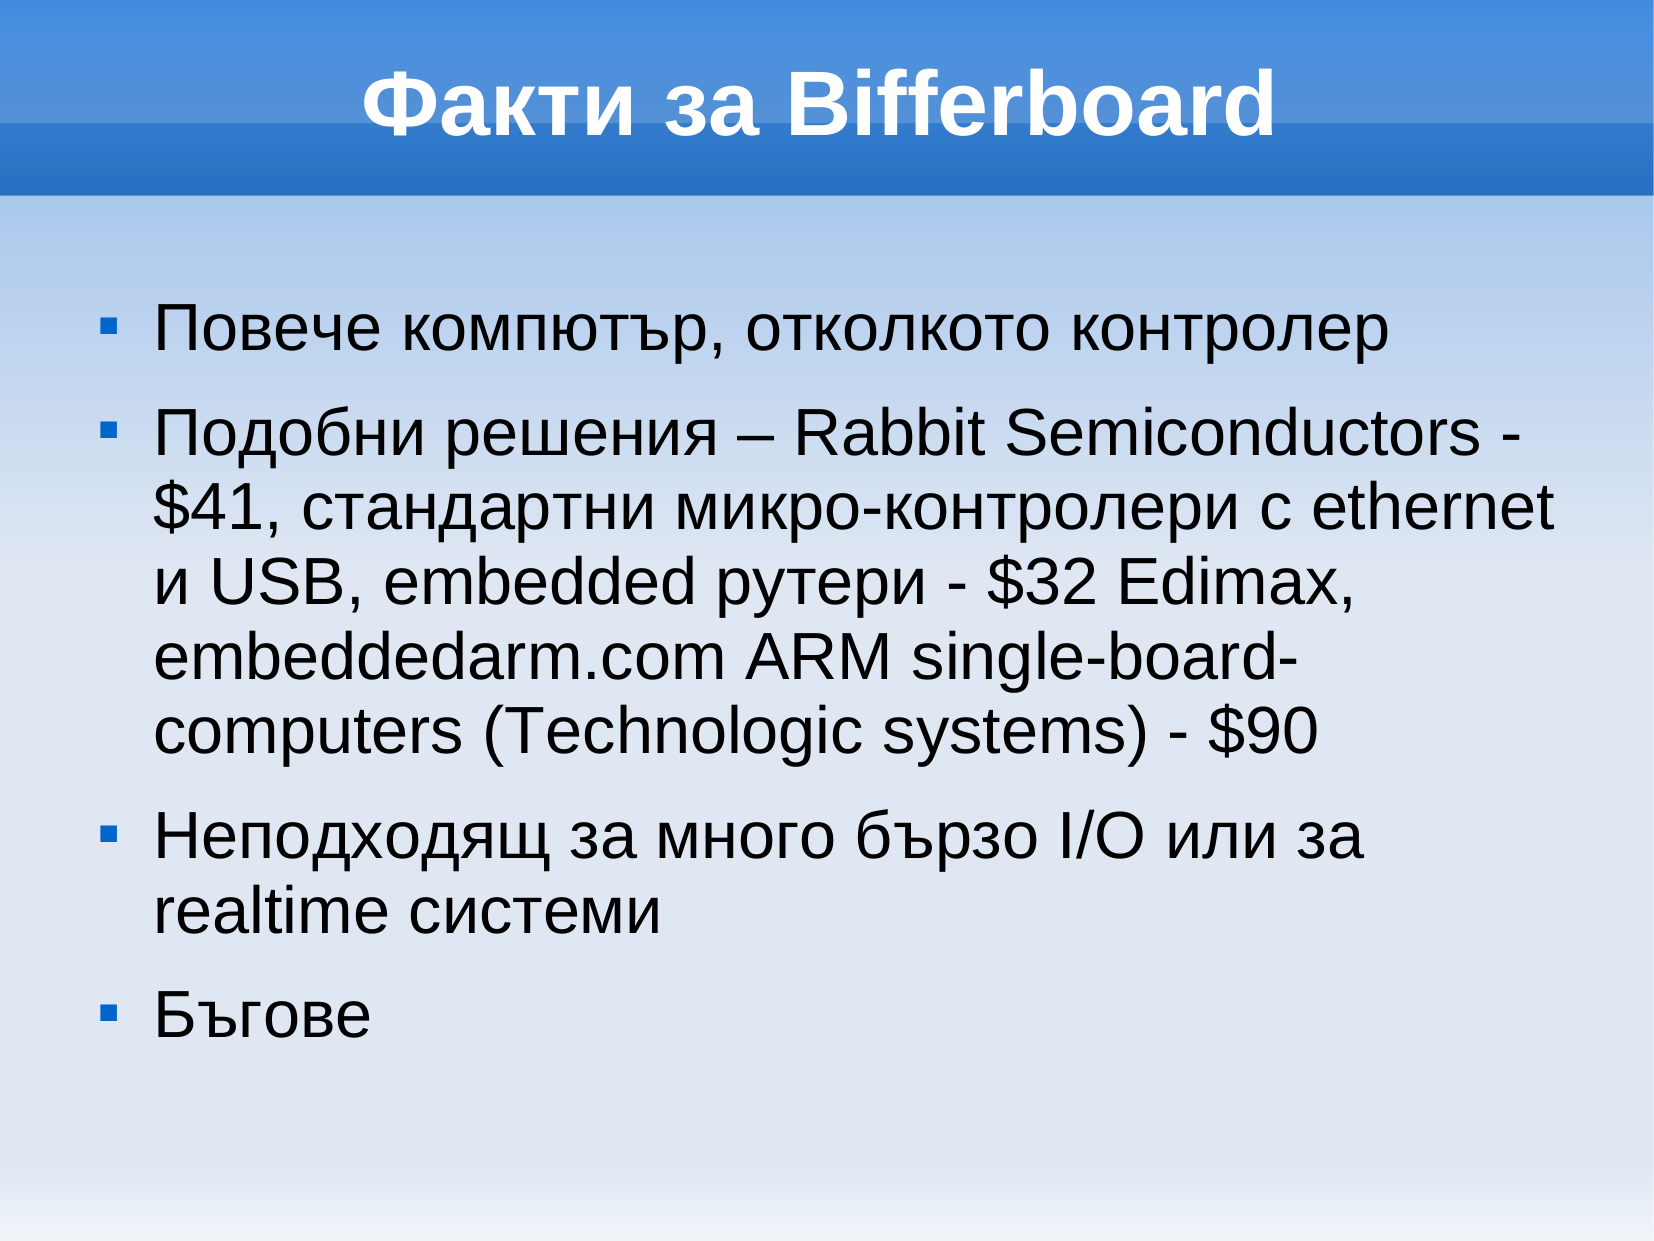

# Факти за Bifferboard
Повече компютър, отколкото контролер
Подобни решения – Rabbit Semiconductors - $41, стандартни микро-контролери с ethernet и USB, embedded рутери - $32 Edimax, embeddedarm.com ARM single-board-computers (Technologic systems) - $90
Неподходящ за много бързо I/O или за realtime системи
Бъгове